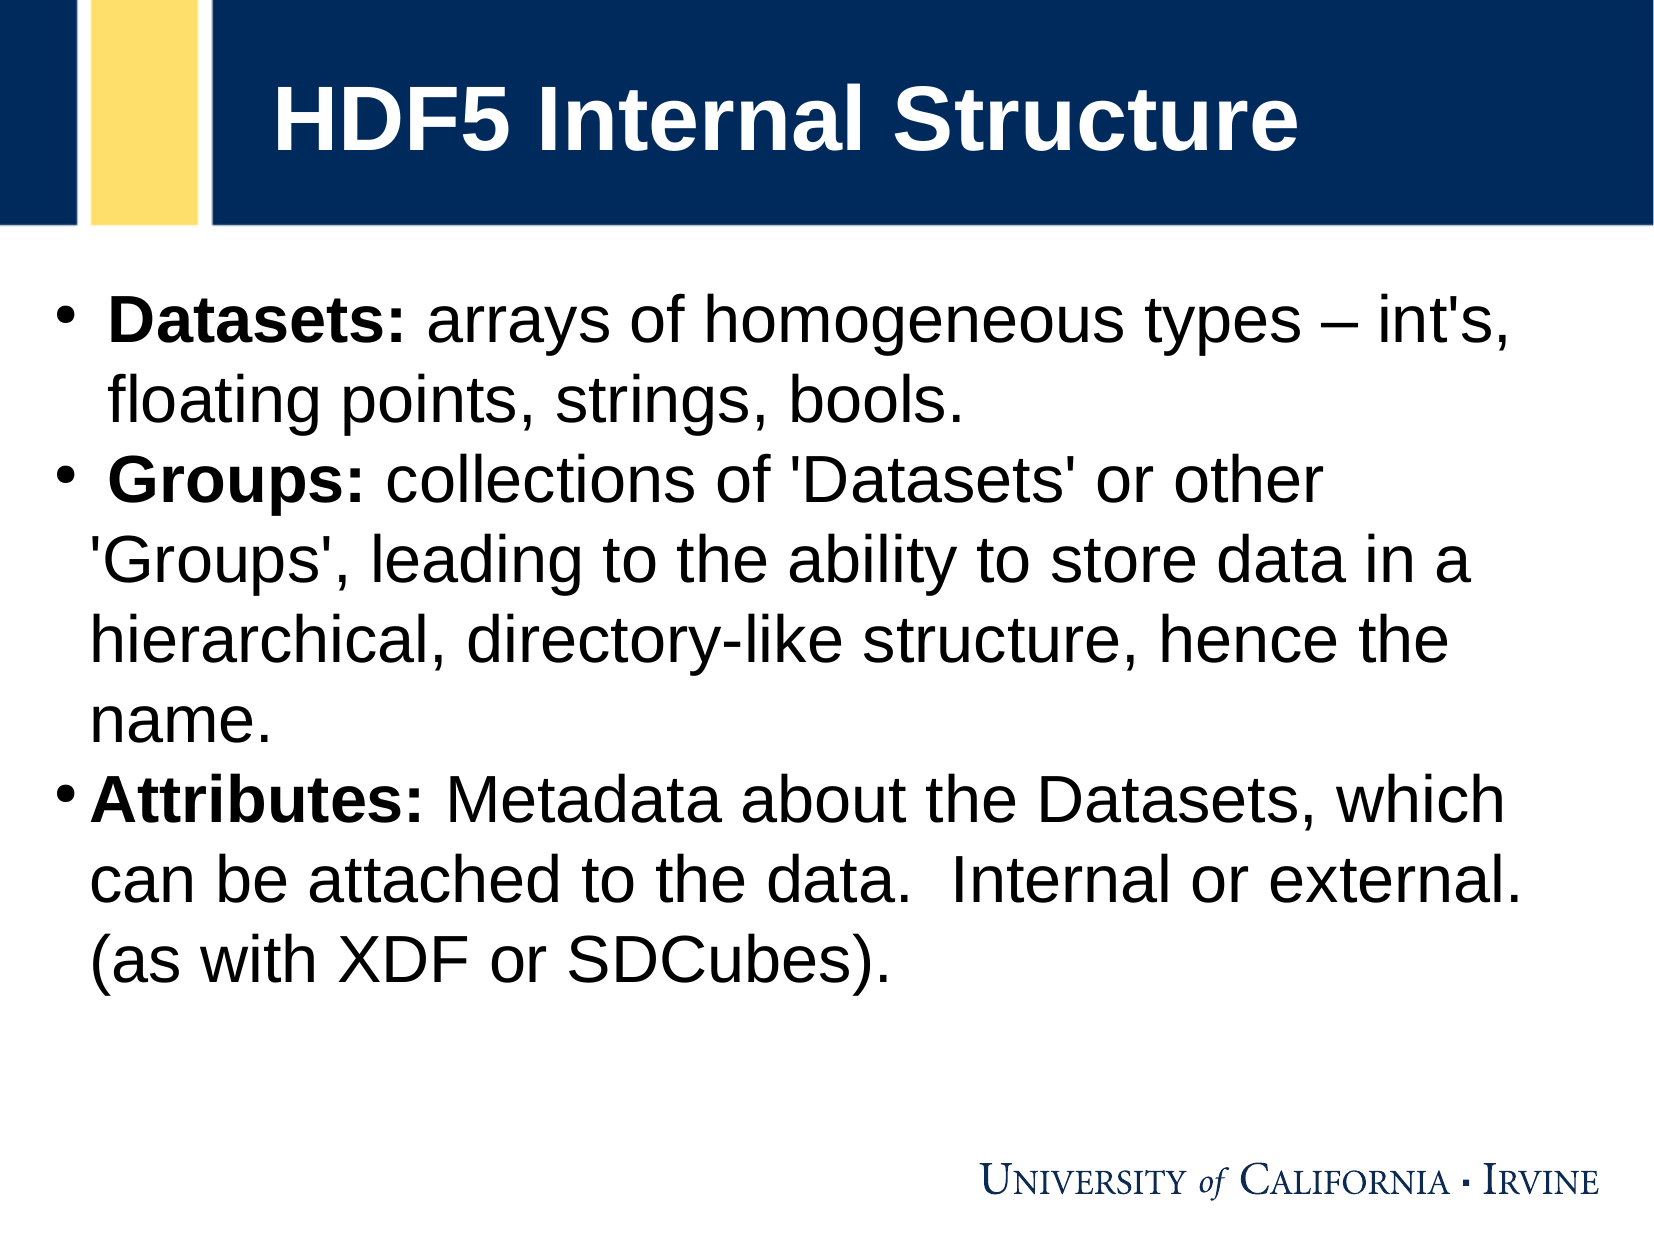

# HDF5 Internal Structure
 Datasets: arrays of homogeneous types – int's,
 floating points, strings, bools.
 Groups: collections of 'Datasets' or other 'Groups', leading to the ability to store data in a hierarchical, directory-like structure, hence the name.
Attributes: Metadata about the Datasets, which can be attached to the data. Internal or external.(as with XDF or SDCubes).